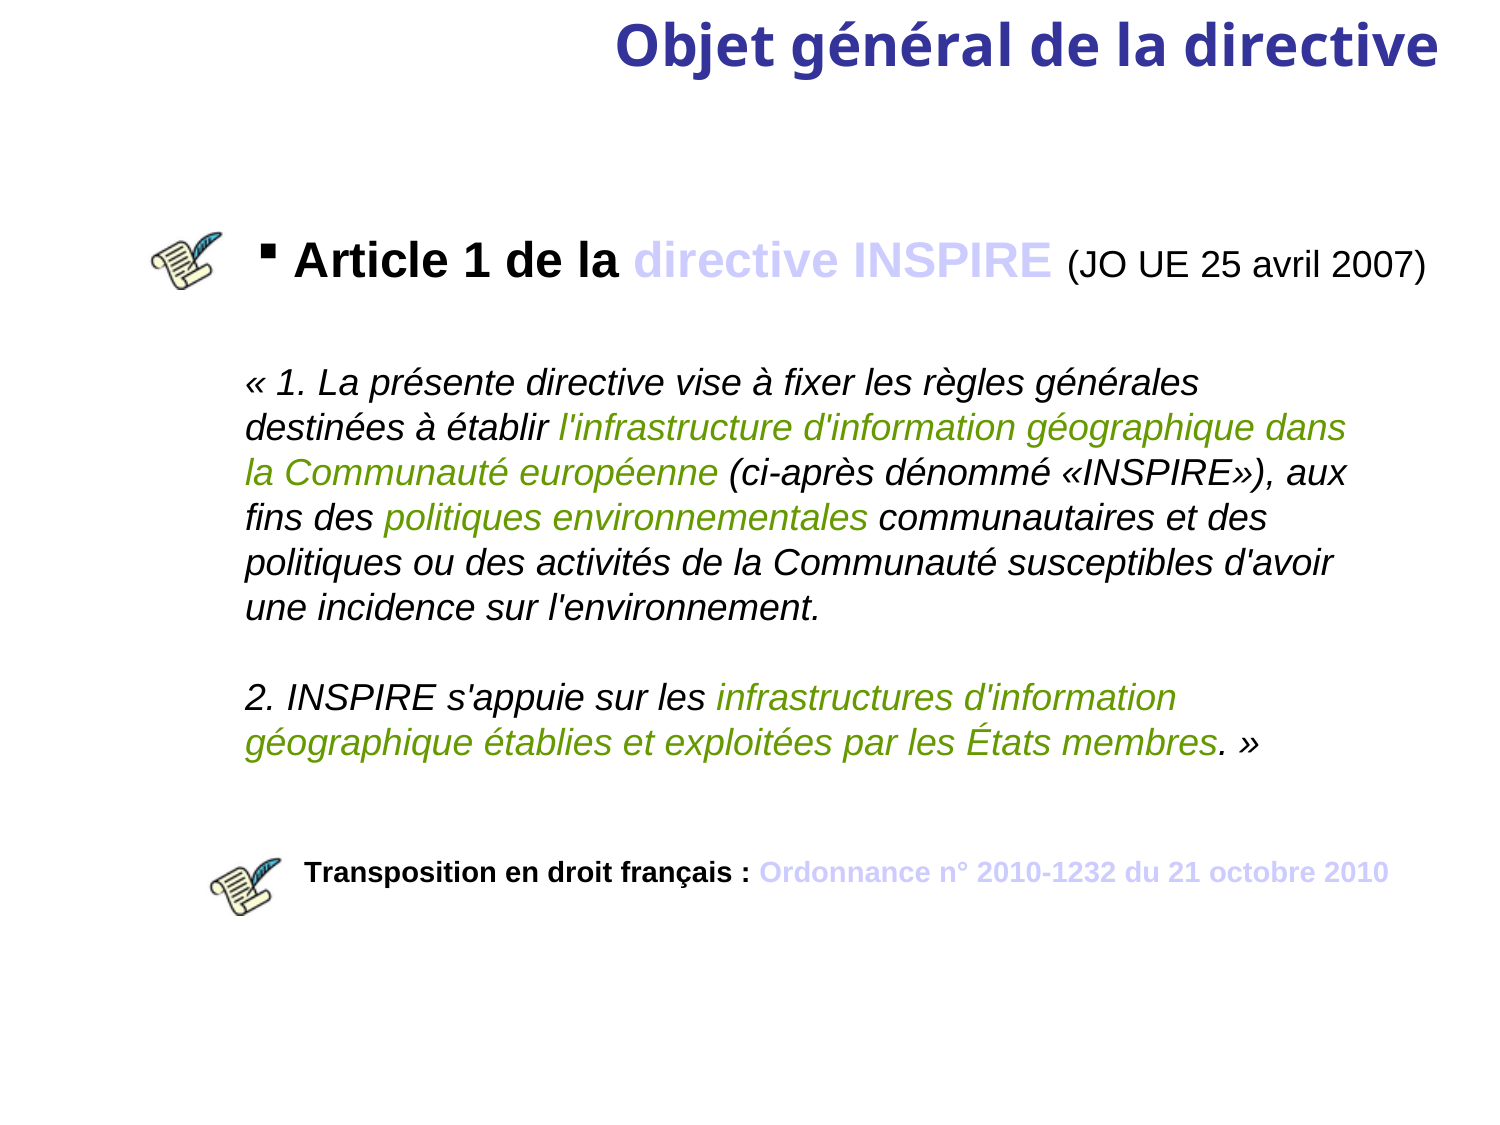

Objet général de la directive
 Article 1 de la directive INSPIRE (JO UE 25 avril 2007)
« 1. La présente directive vise à fixer les règles générales destinées à établir l'infrastructure d'information géographique dans la Communauté européenne (ci-après dénommé «INSPIRE»), aux fins des politiques environnementales communautaires et des politiques ou des activités de la Communauté susceptibles d'avoir une incidence sur l'environnement.
2. INSPIRE s'appuie sur les infrastructures d'information géographique établies et exploitées par les États membres. »
Transposition en droit français : Ordonnance n° 2010-1232 du 21 octobre 2010